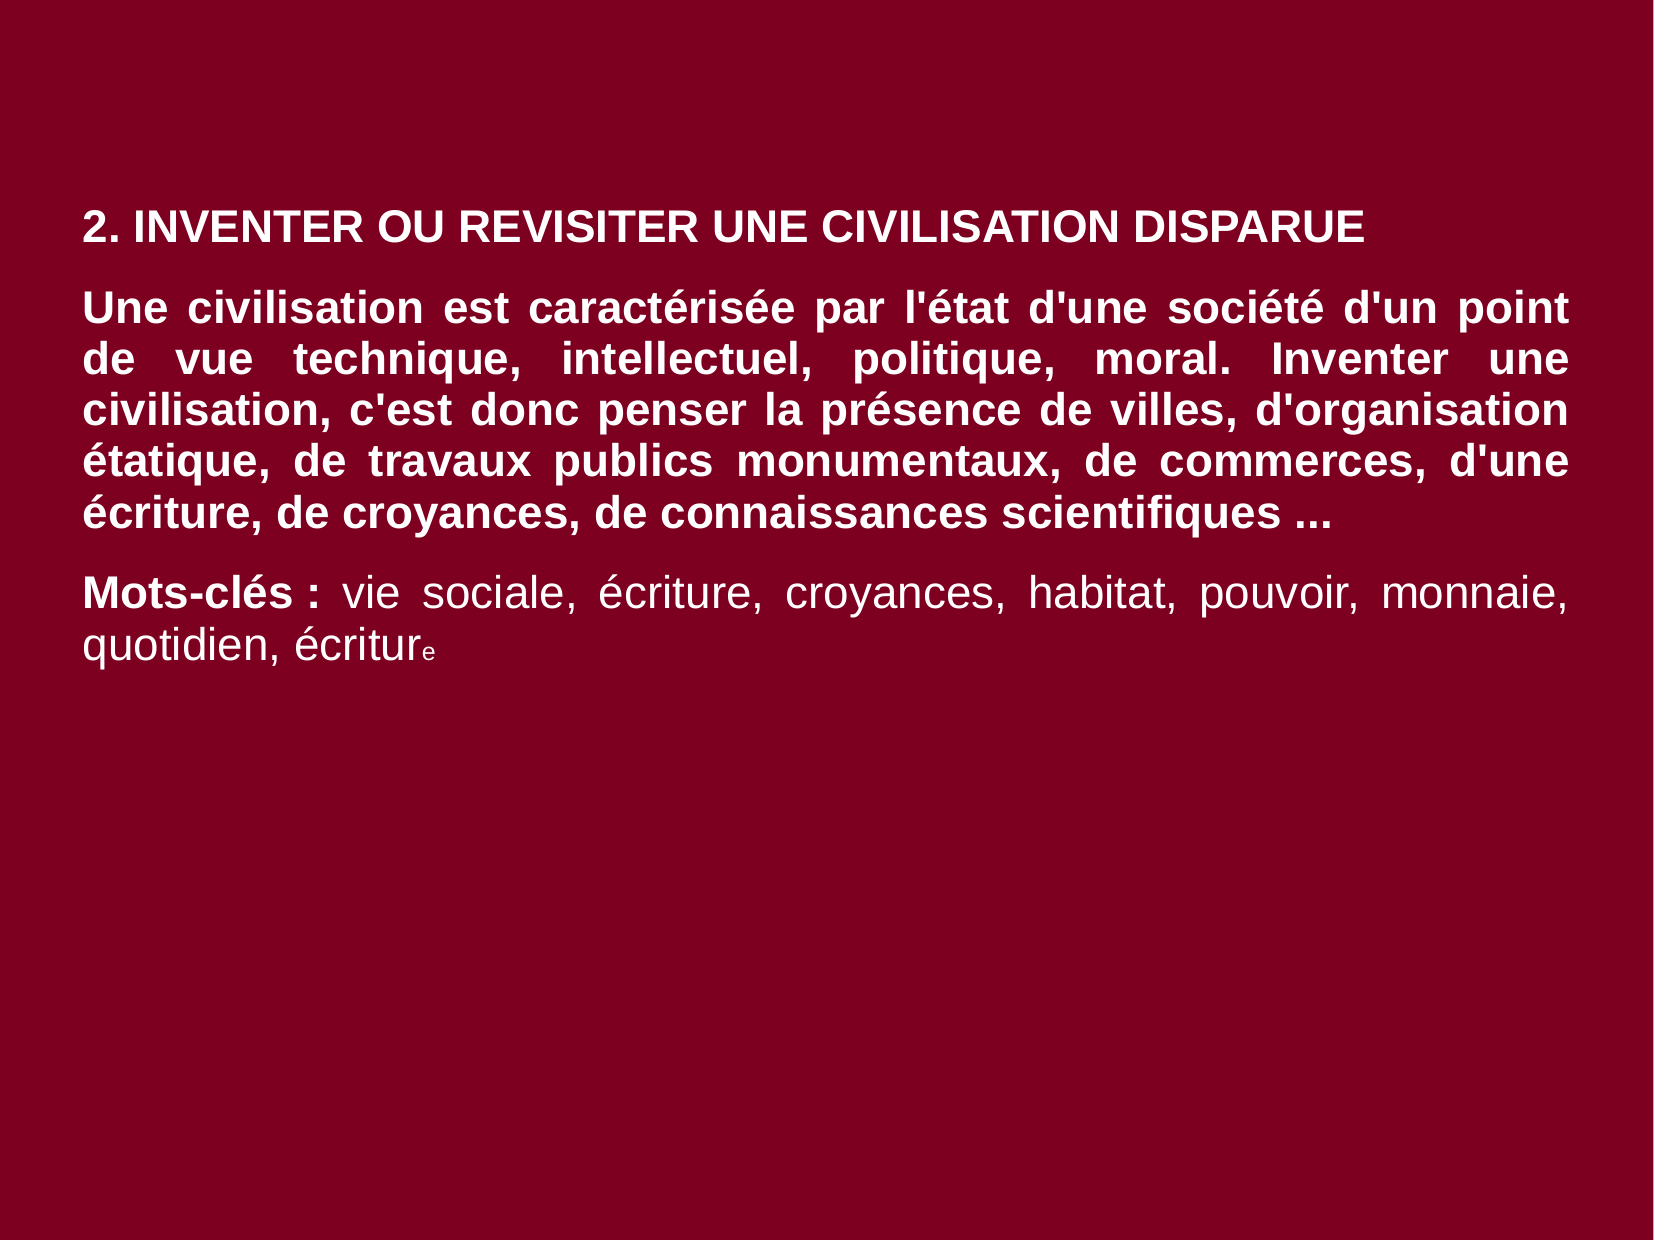

# 2. INVENTER OU REVISITER UNE CIVILISATION DISPARUE
Une civilisation est caractérisée par l'état d'une société d'un point de vue technique, intellectuel, politique, moral. Inventer une civilisation, c'est donc penser la présence de villes, d'organisation étatique, de travaux publics monumentaux, de commerces, d'une écriture, de croyances, de connaissances scientifiques ...
Mots-clés : vie sociale, écriture, croyances, habitat, pouvoir, monnaie, quotidien, écriture